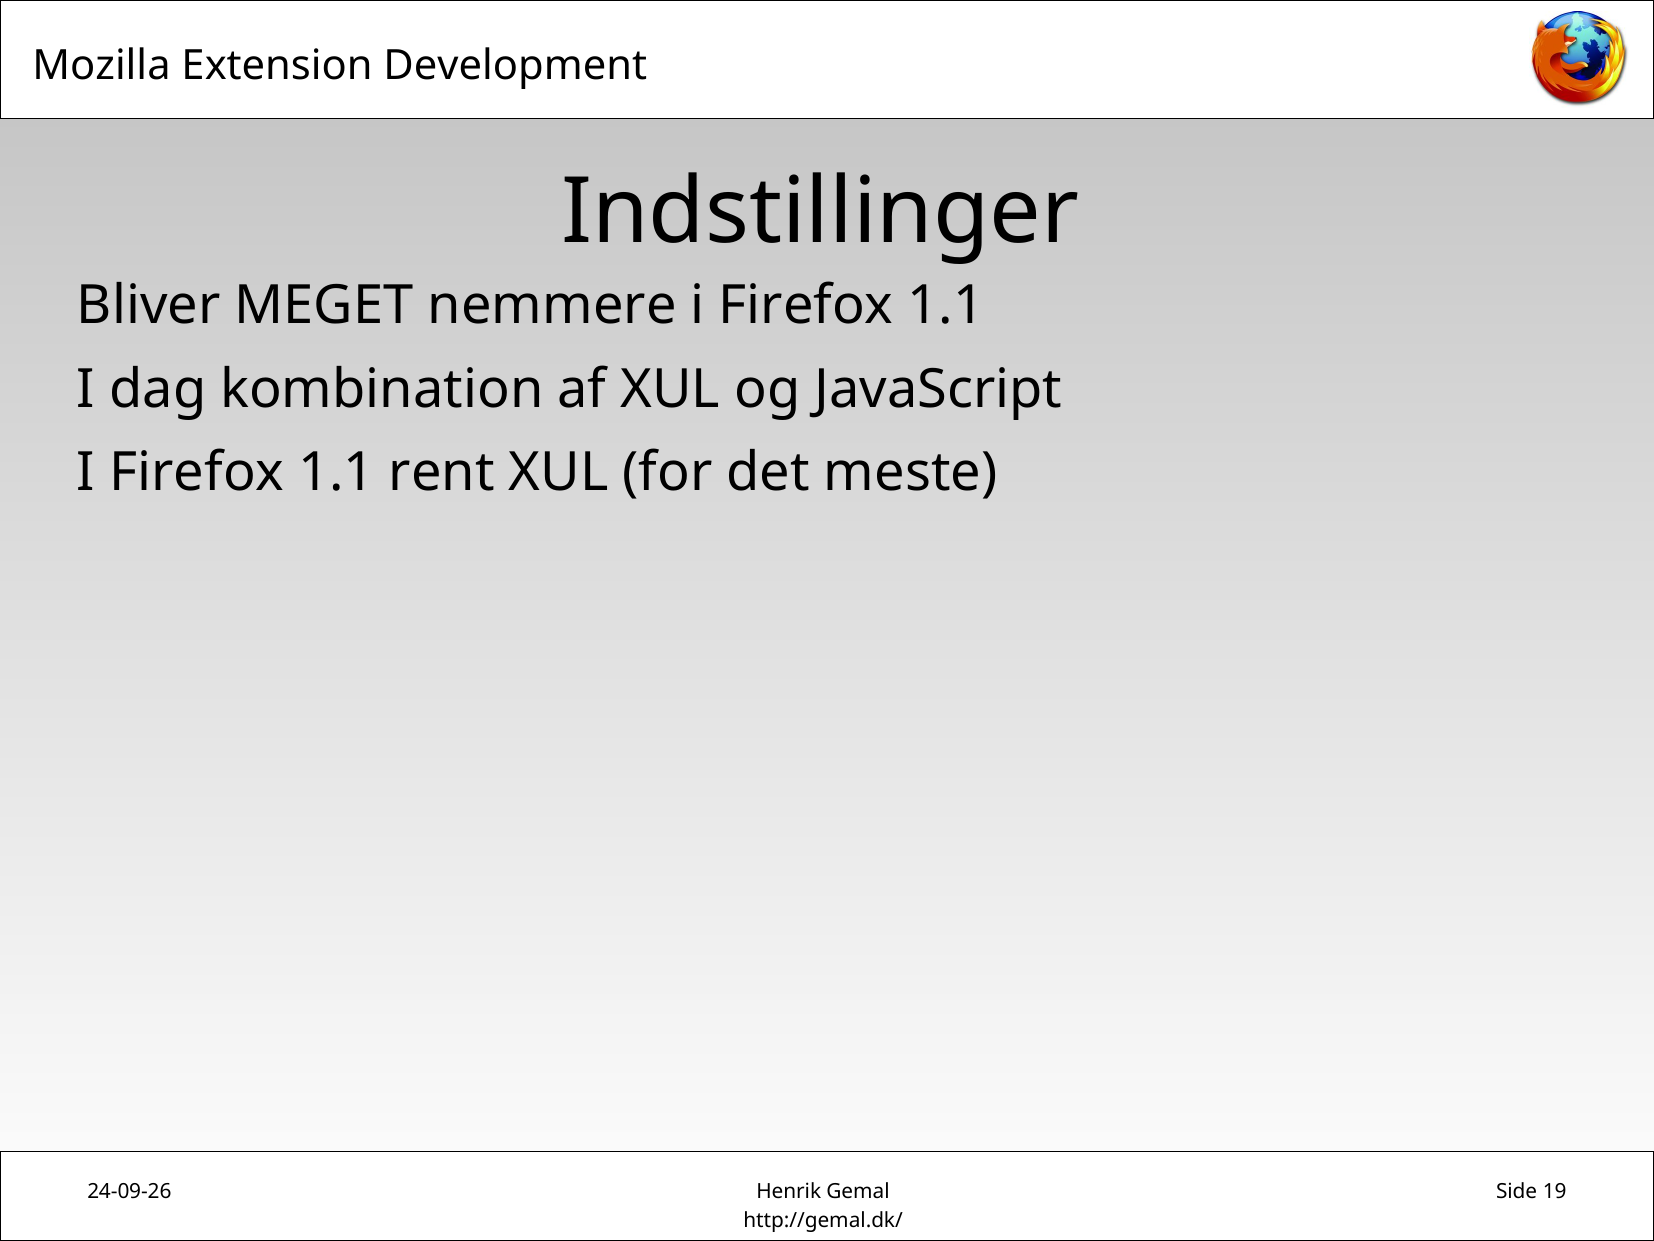

# Indstillinger
Bliver MEGET nemmere i Firefox 1.1
I dag kombination af XUL og JavaScript
I Firefox 1.1 rent XUL (for det meste)
19